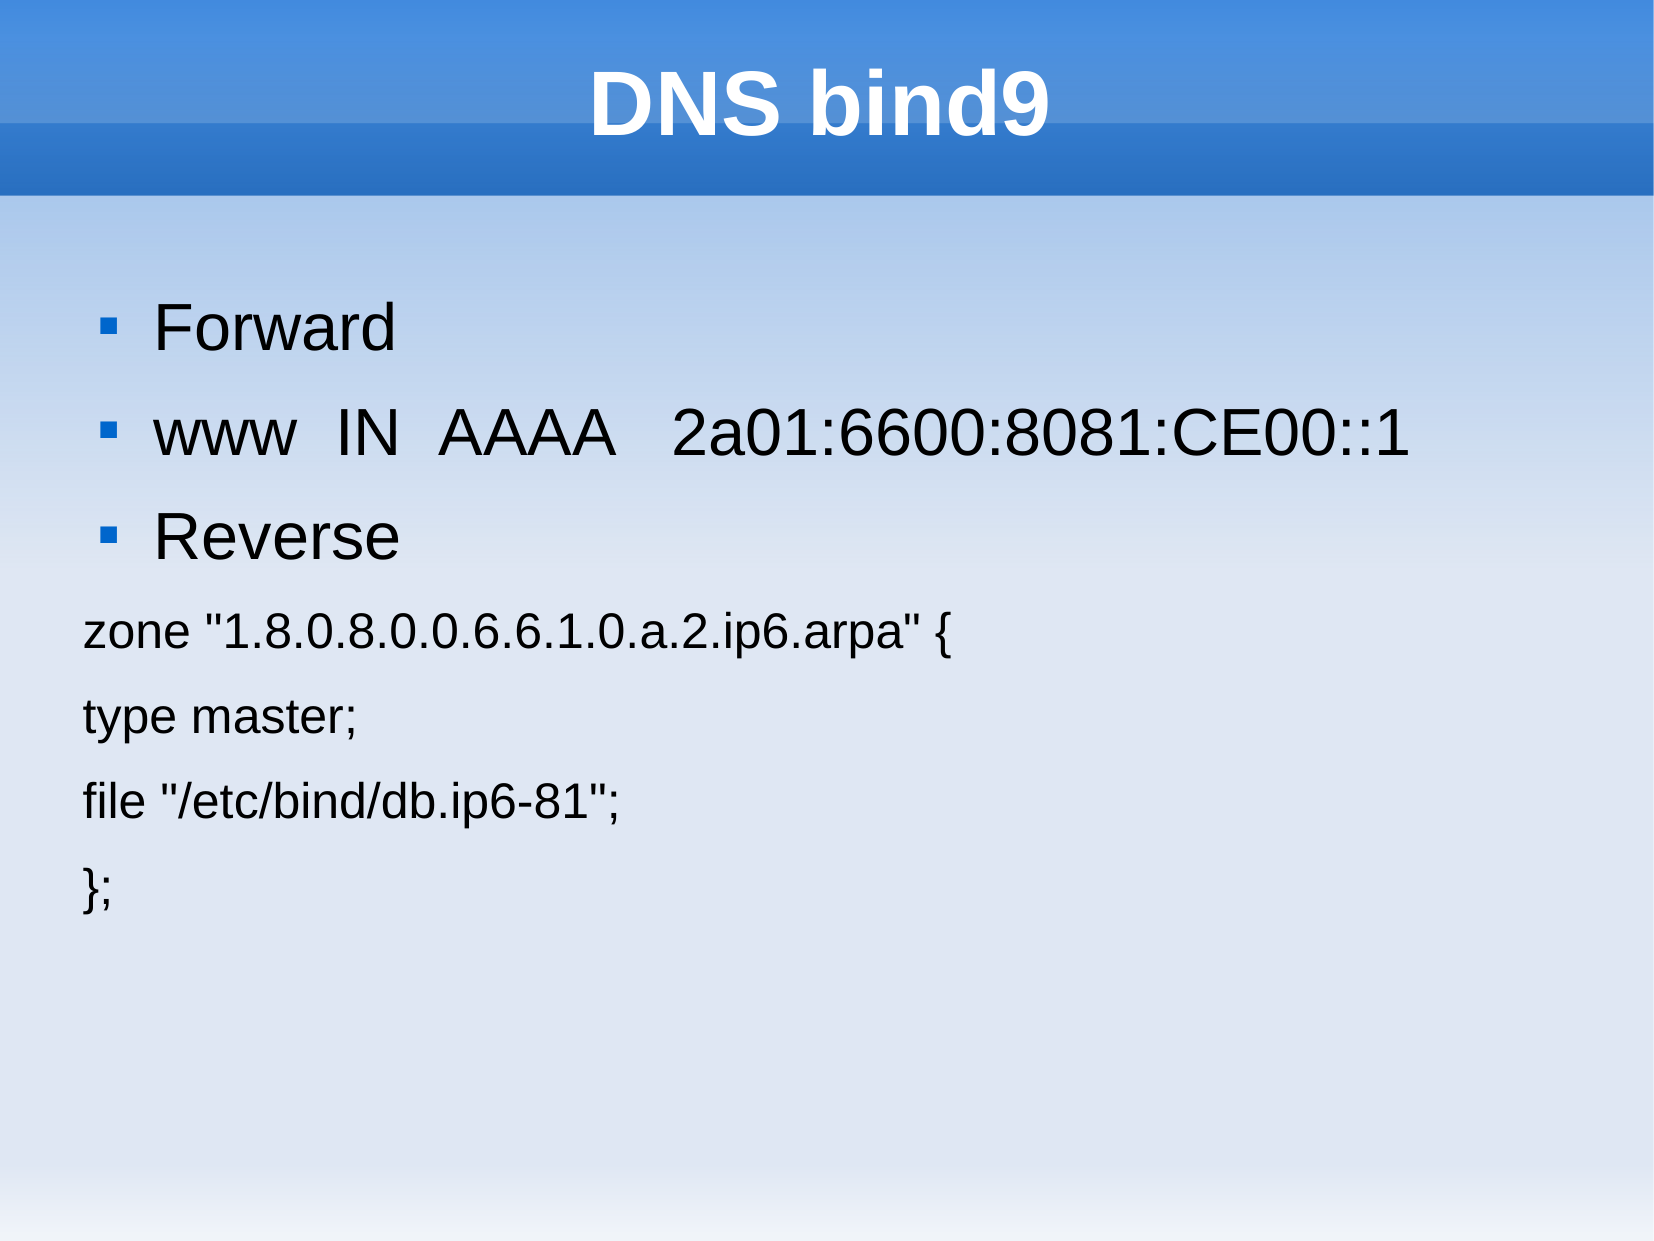

# DNS bind9
Forward
www IN AAAA 2a01:6600:8081:CE00::1
Reverse
zone "1.8.0.8.0.0.6.6.1.0.a.2.ip6.arpa" {
type master;
file "/etc/bind/db.ip6-81";
};